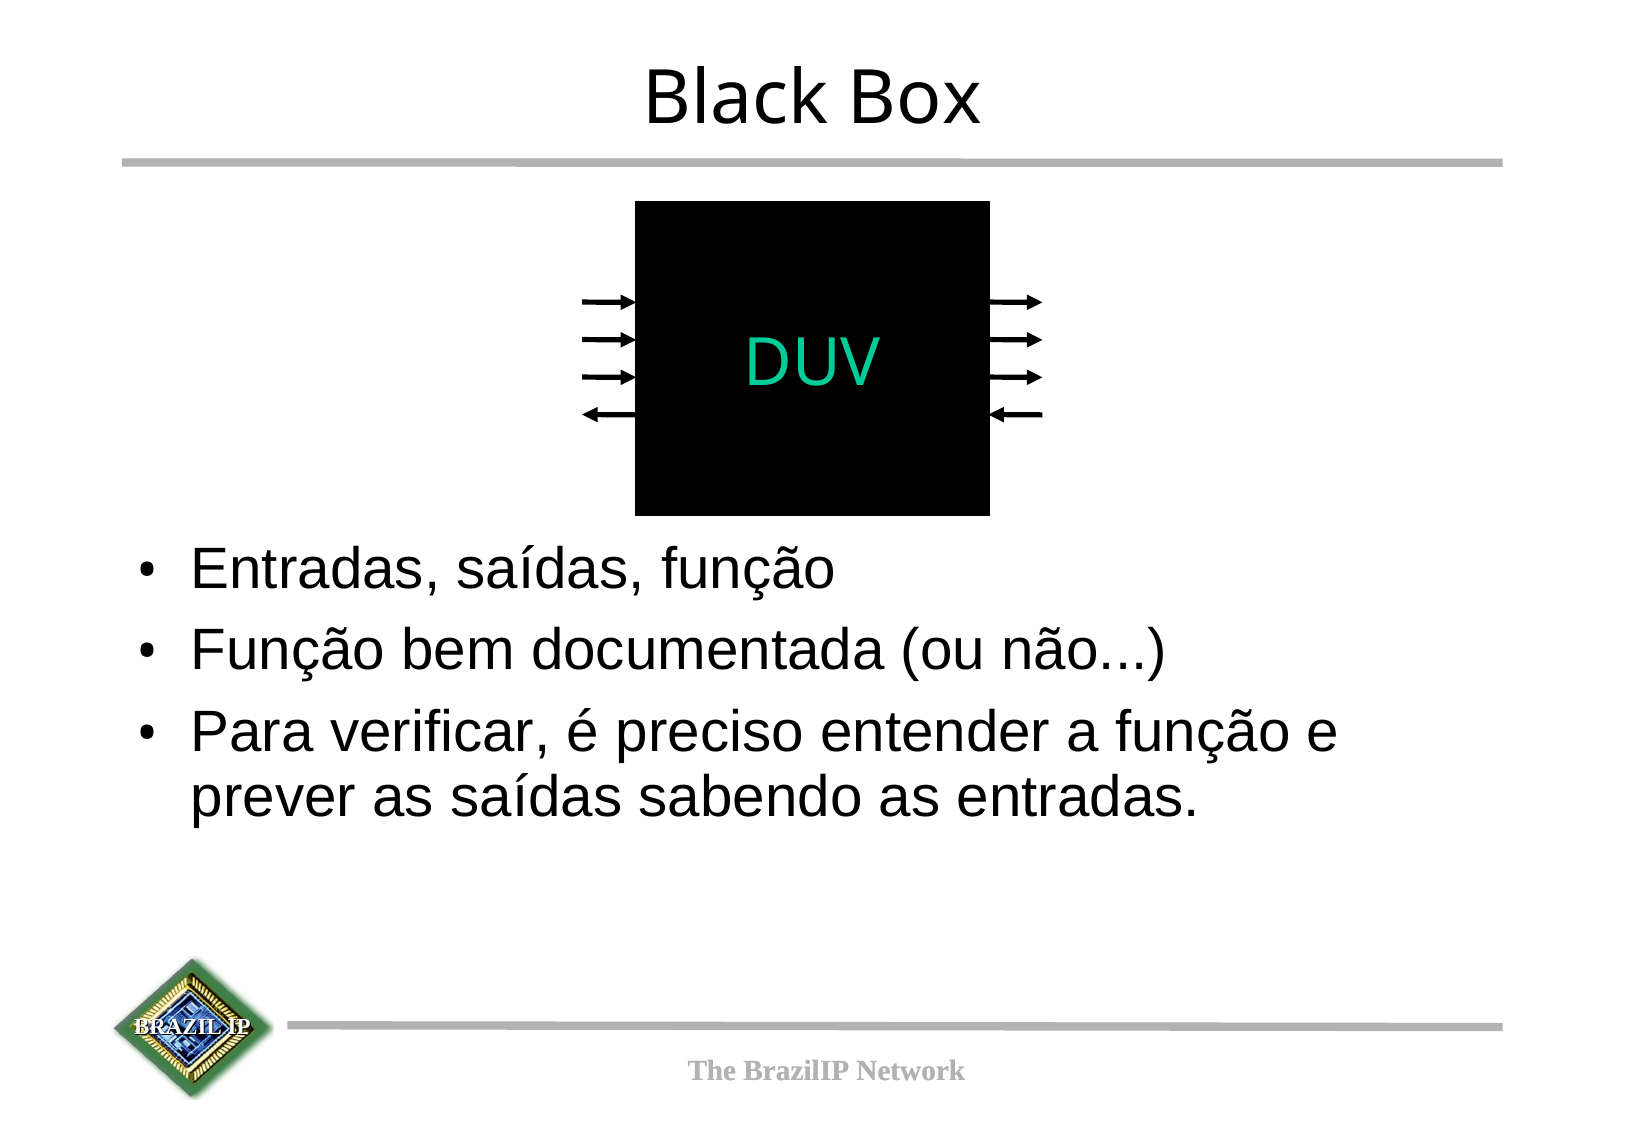

# Black Box
DUV
Entradas, saídas, função
Função bem documentada (ou não...)‏
Para verificar, é preciso entender a função e prever as saídas sabendo as entradas.